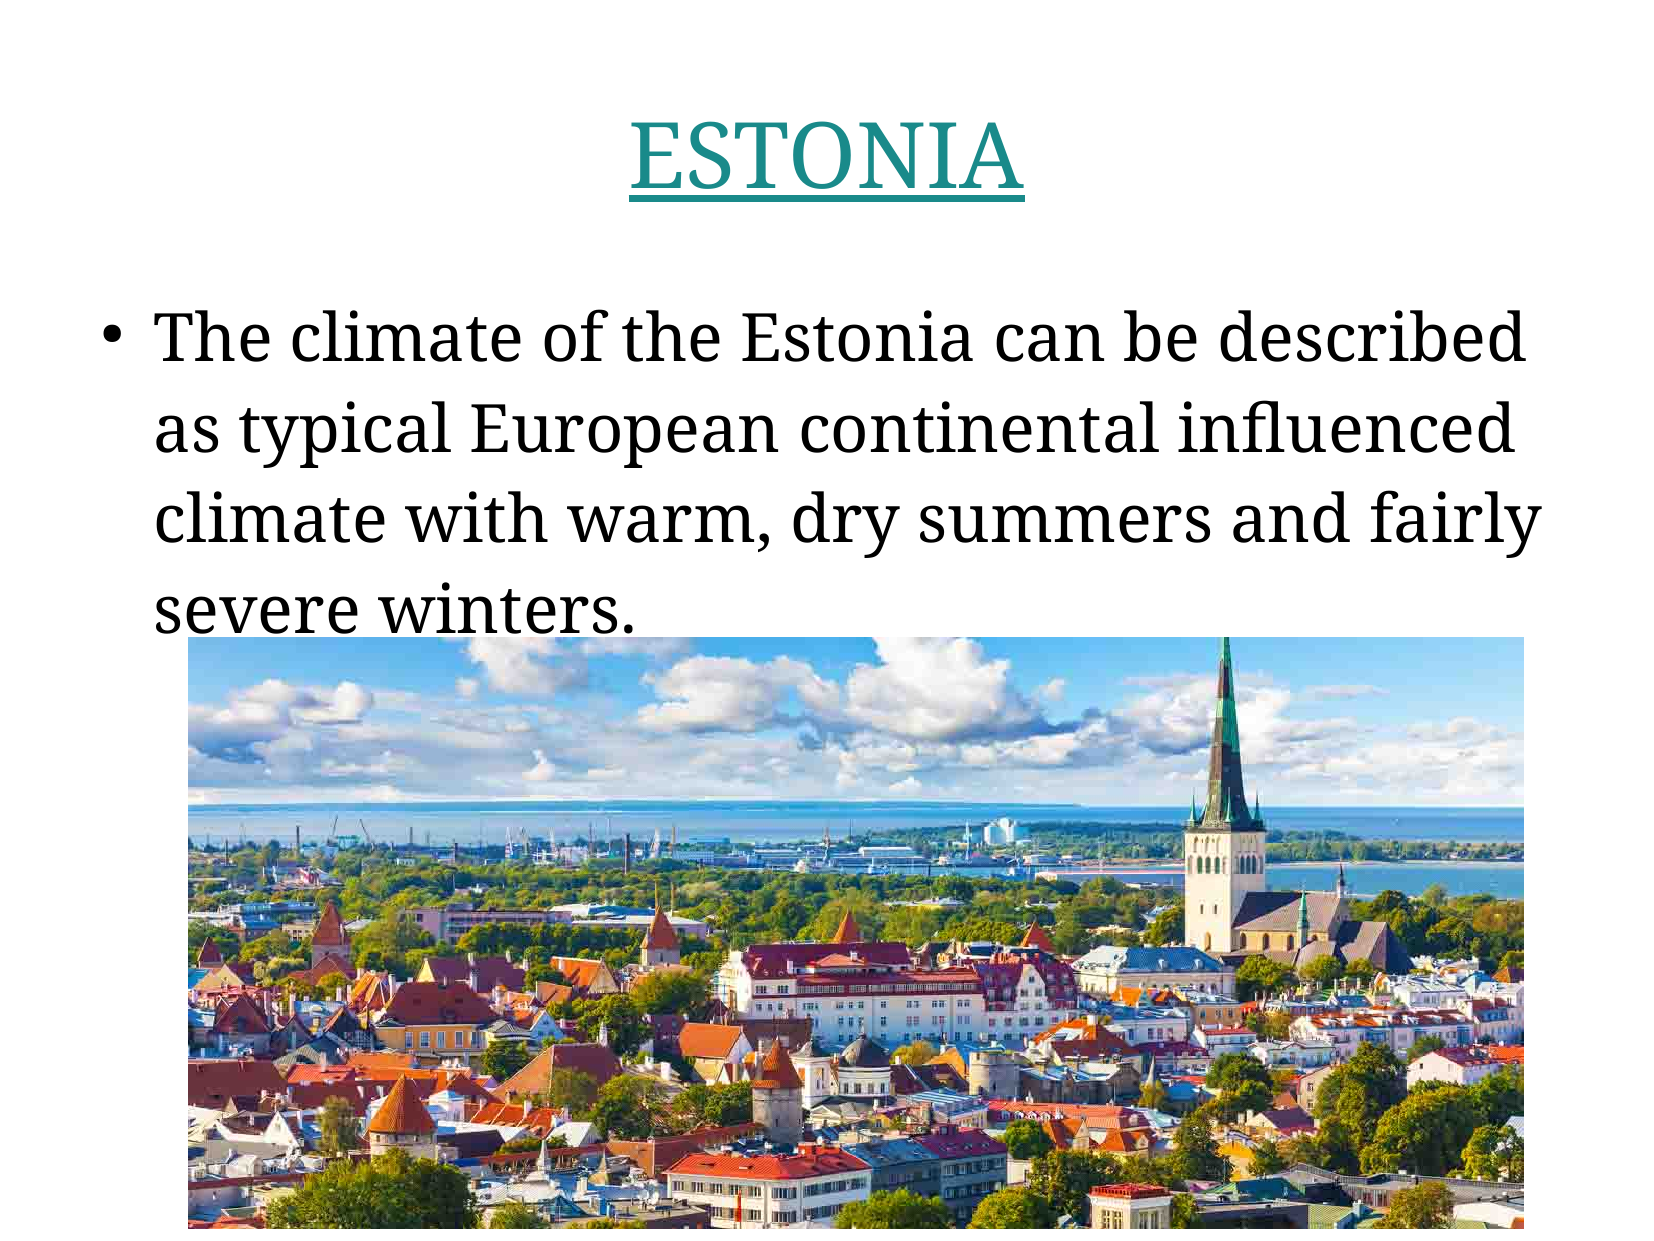

# ESTONIA
The climate of the Estonia can be described as typical European continental influenced climate with warm, dry summers and fairly severe winters.